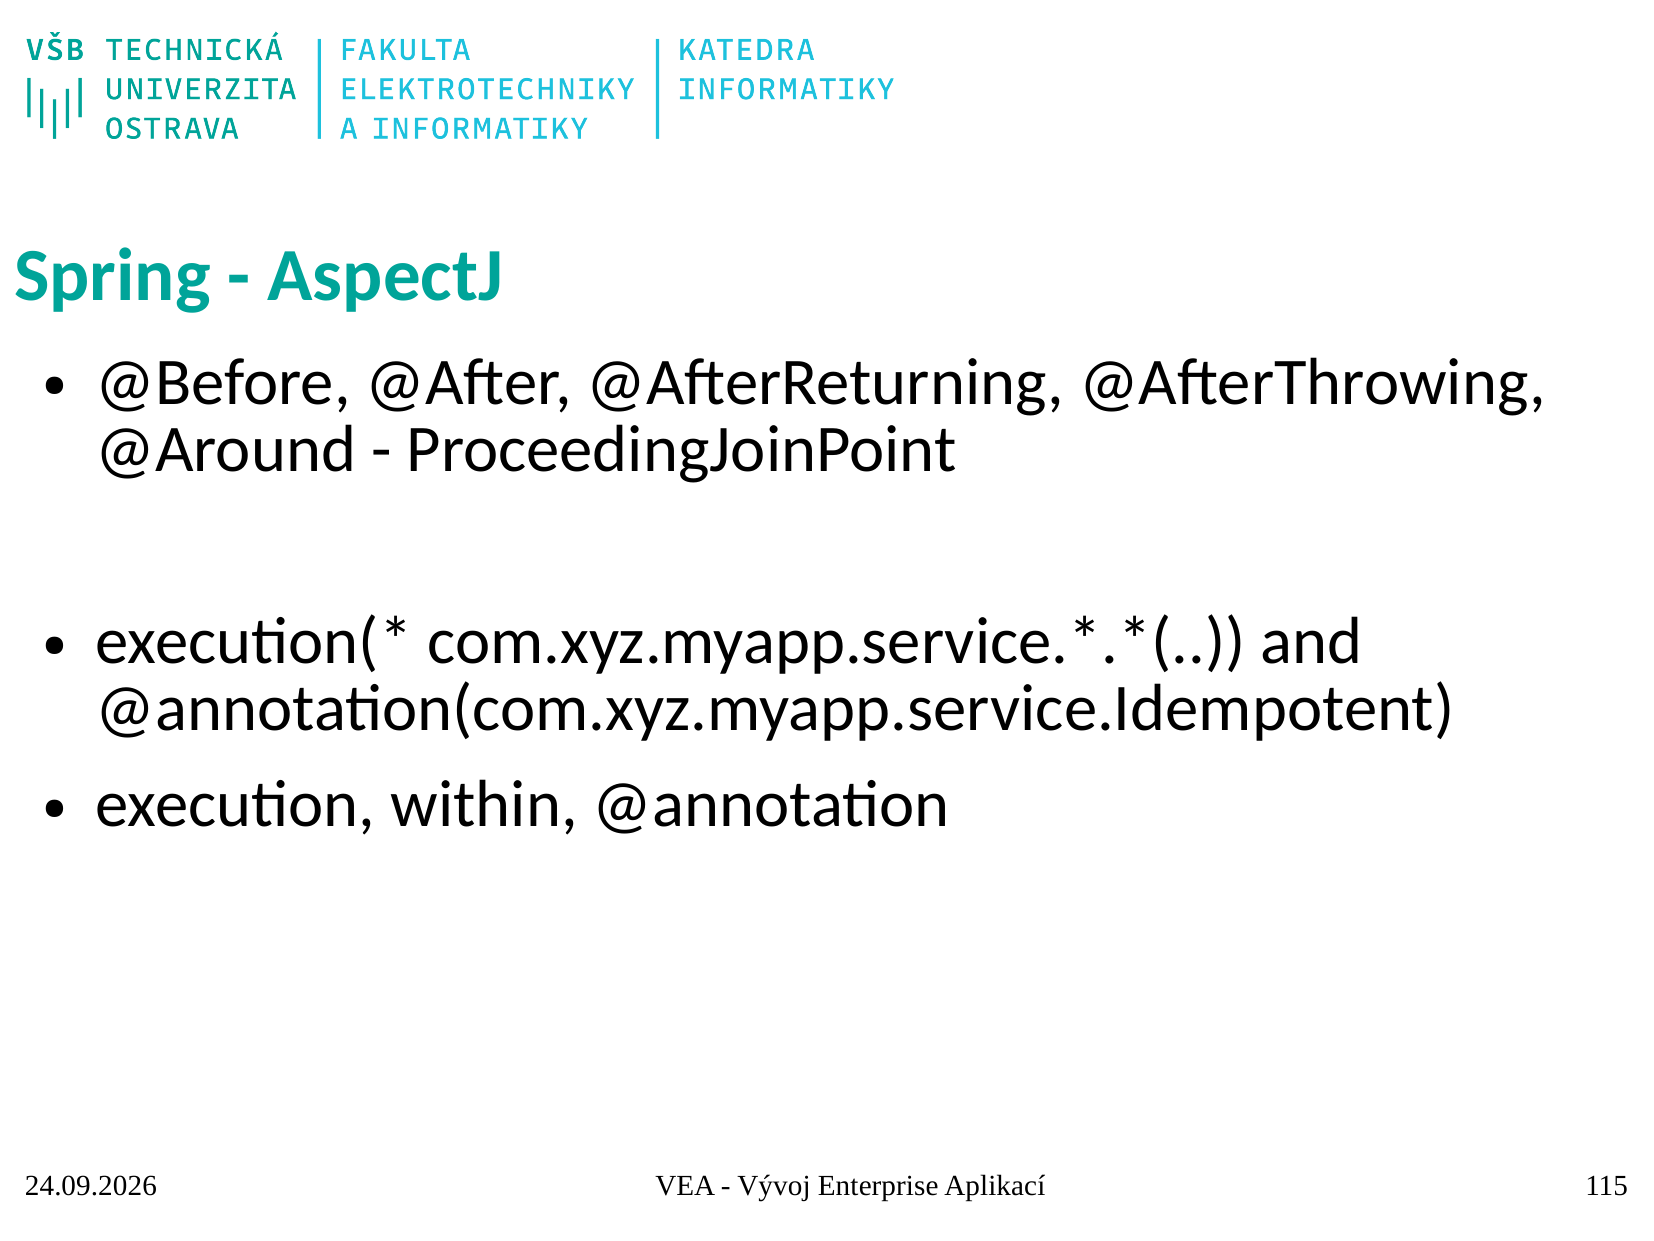

Spring - AspectJ
# @Before, @After, @AfterReturning, @AfterThrowing, @Around - ProceedingJoinPoint
execution(* com.xyz.myapp.service.*.*(..)) and @annotation(com.xyz.myapp.service.Idempotent)
execution, within, @annotation
VEA - Vývoj Enterprise Aplikací
115